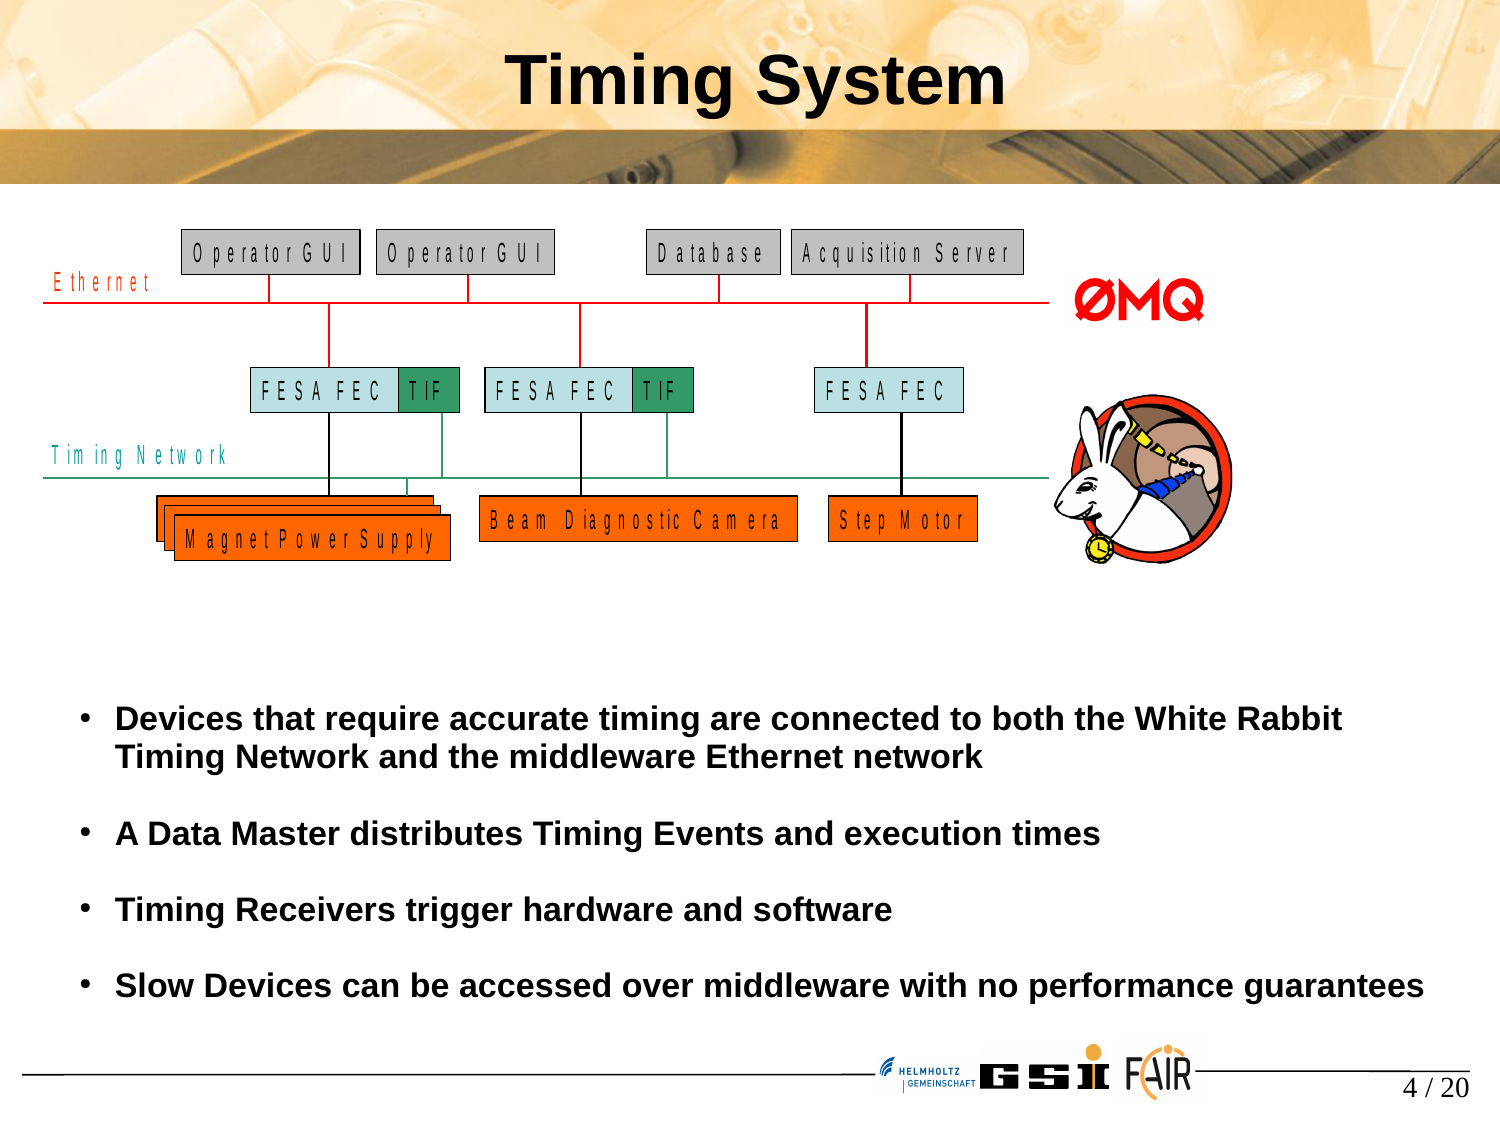

# Timing System
Devices that require accurate timing are connected to both the White Rabbit
Timing Network and the middleware Ethernet network
A Data Master distributes Timing Events and execution times
Timing Receivers trigger hardware and software
Slow Devices can be accessed over middleware with no performance guarantees
4